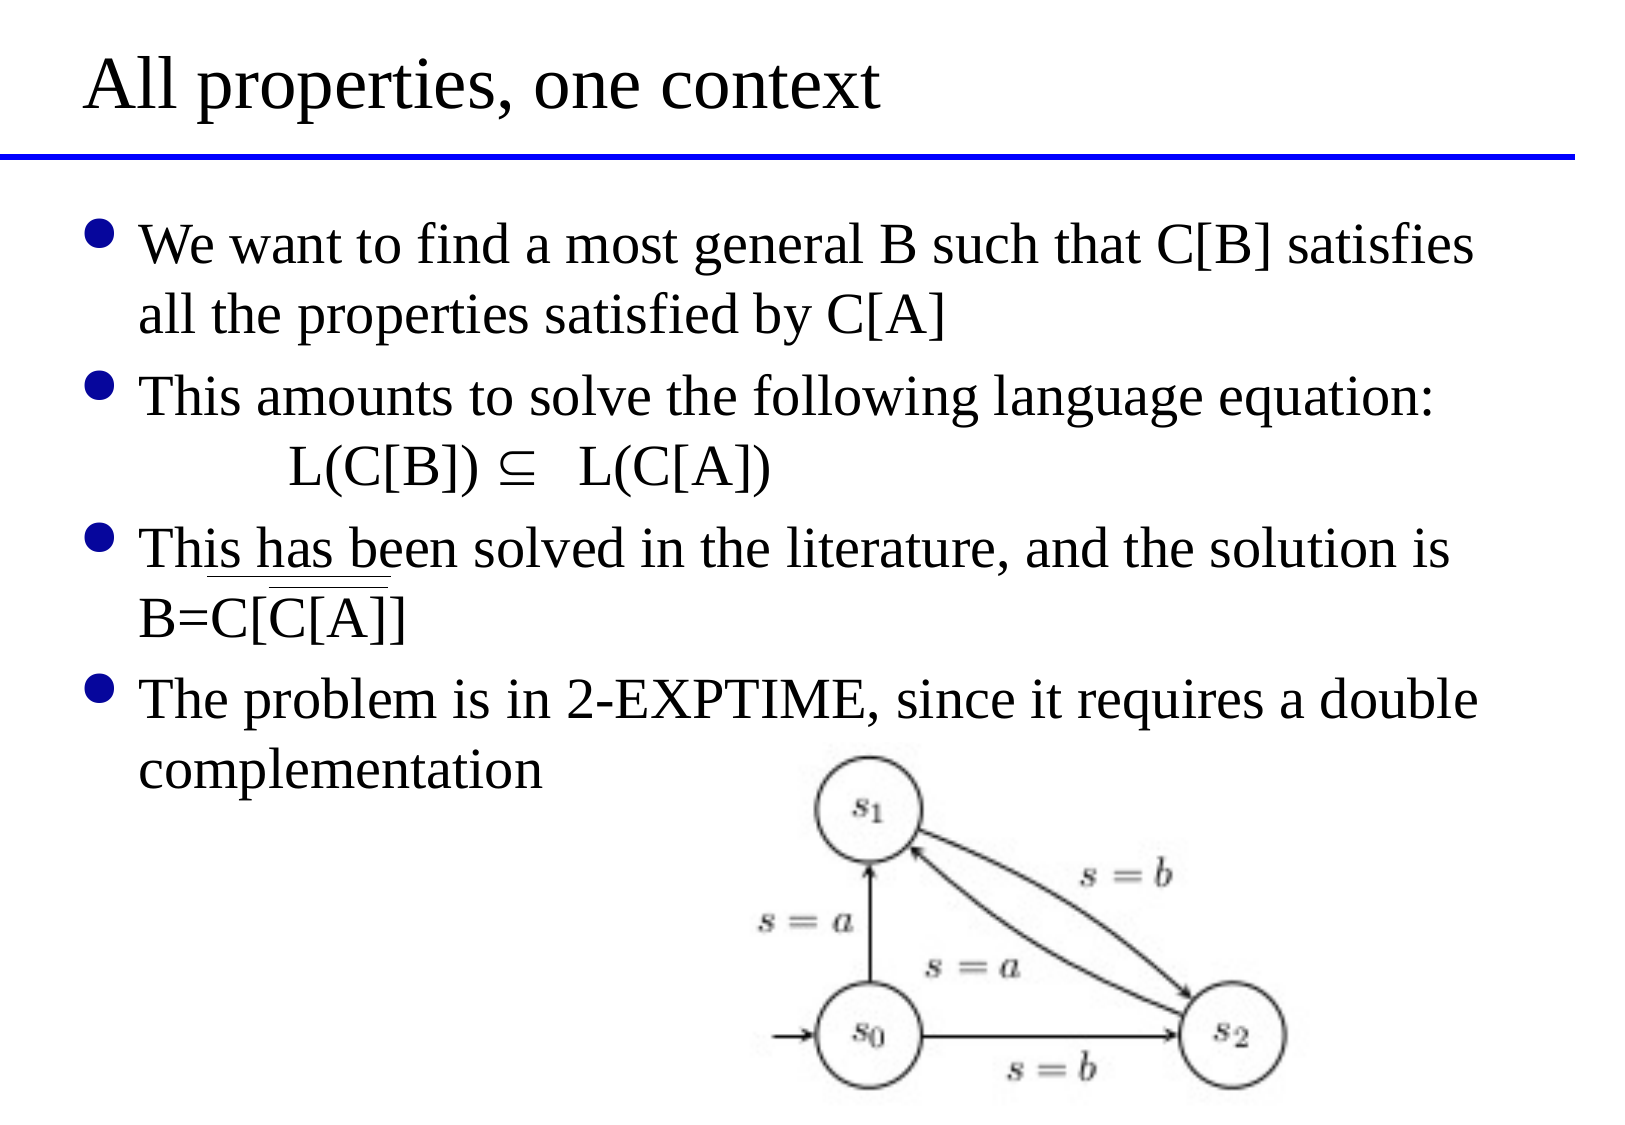

# All properties, one context
We want to find a most general B such that C[B] satisfies all the properties satisfied by C[A]
This amounts to solve the following language equation:
		L(C[B]) Í L(C[A])
This has been solved in the literature, and the solution is B=C[C[A]]
The problem is in 2-EXPTIME, since it requires a double complementation